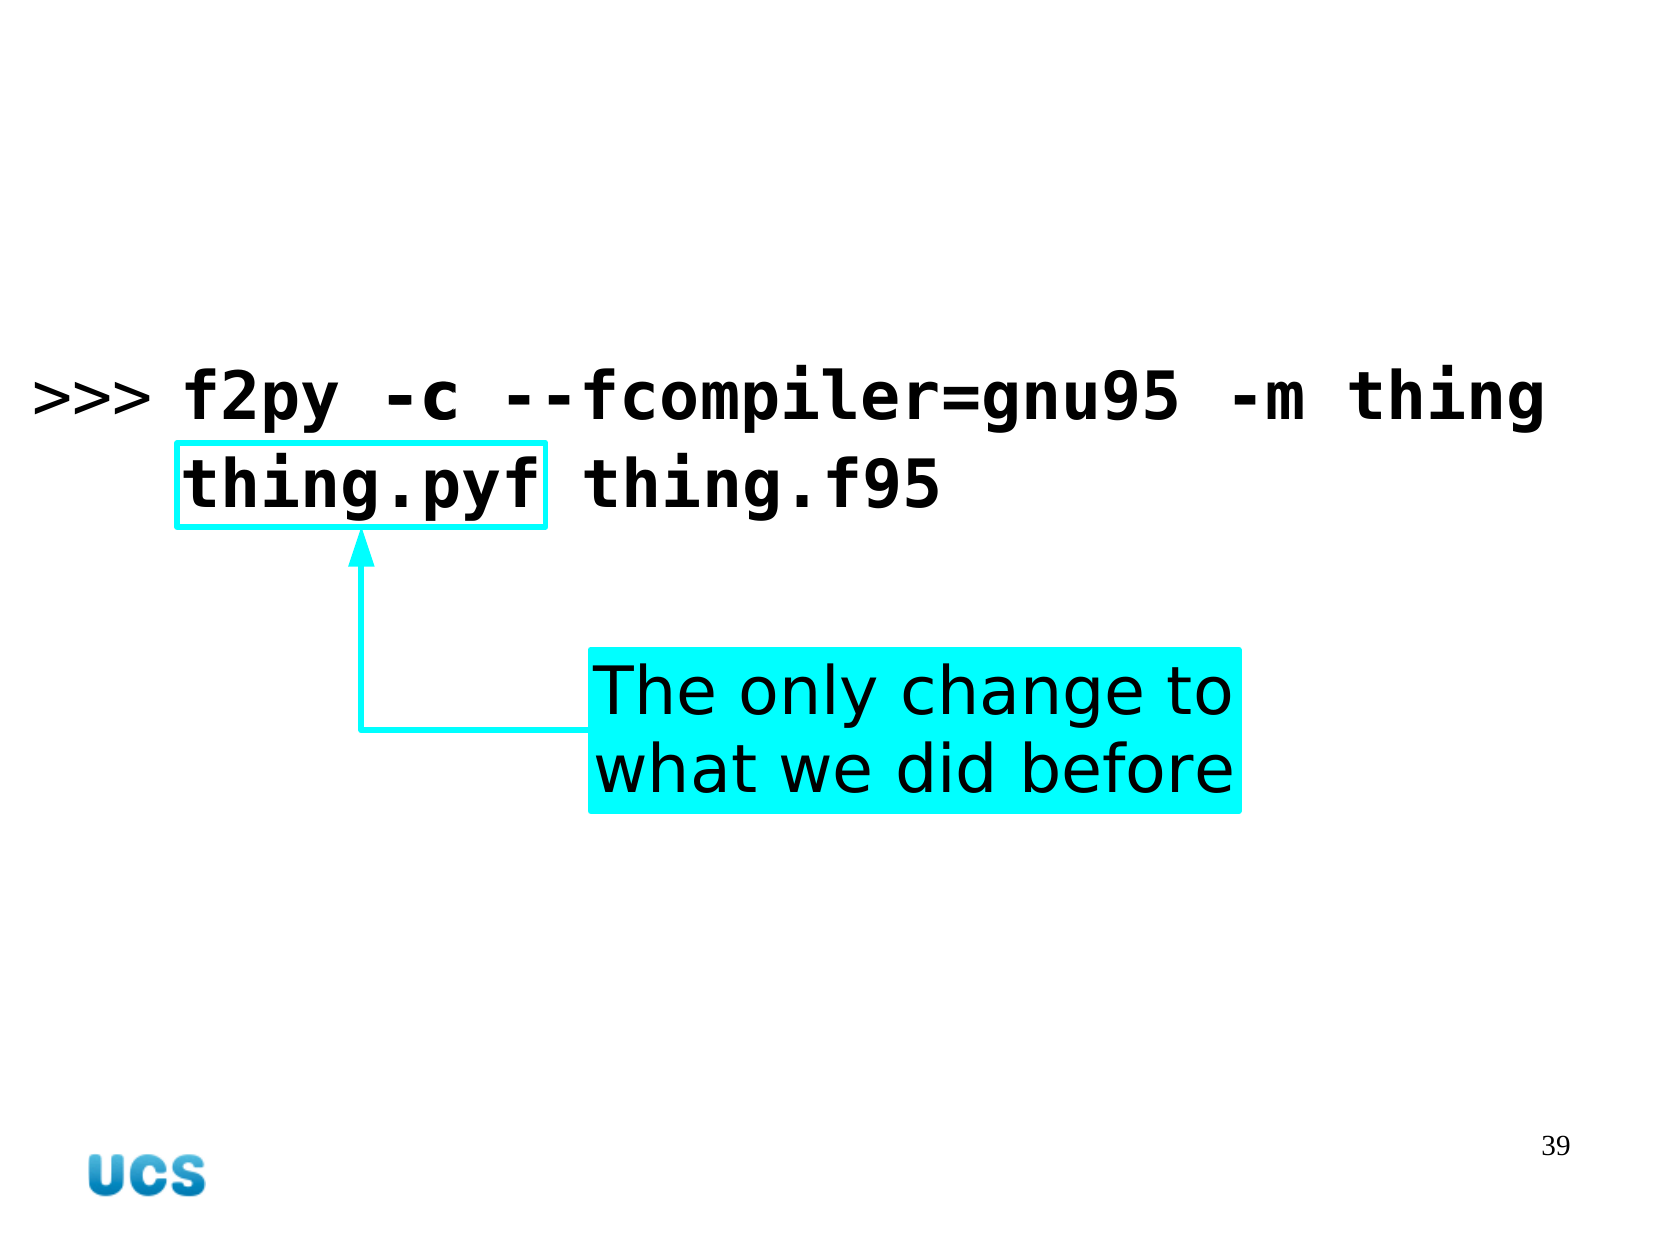

>>>
f2py -c
-c
--fcompiler=gnu95
-m thing
thing.pyf
thing.f95
The only change to
what we did before
39